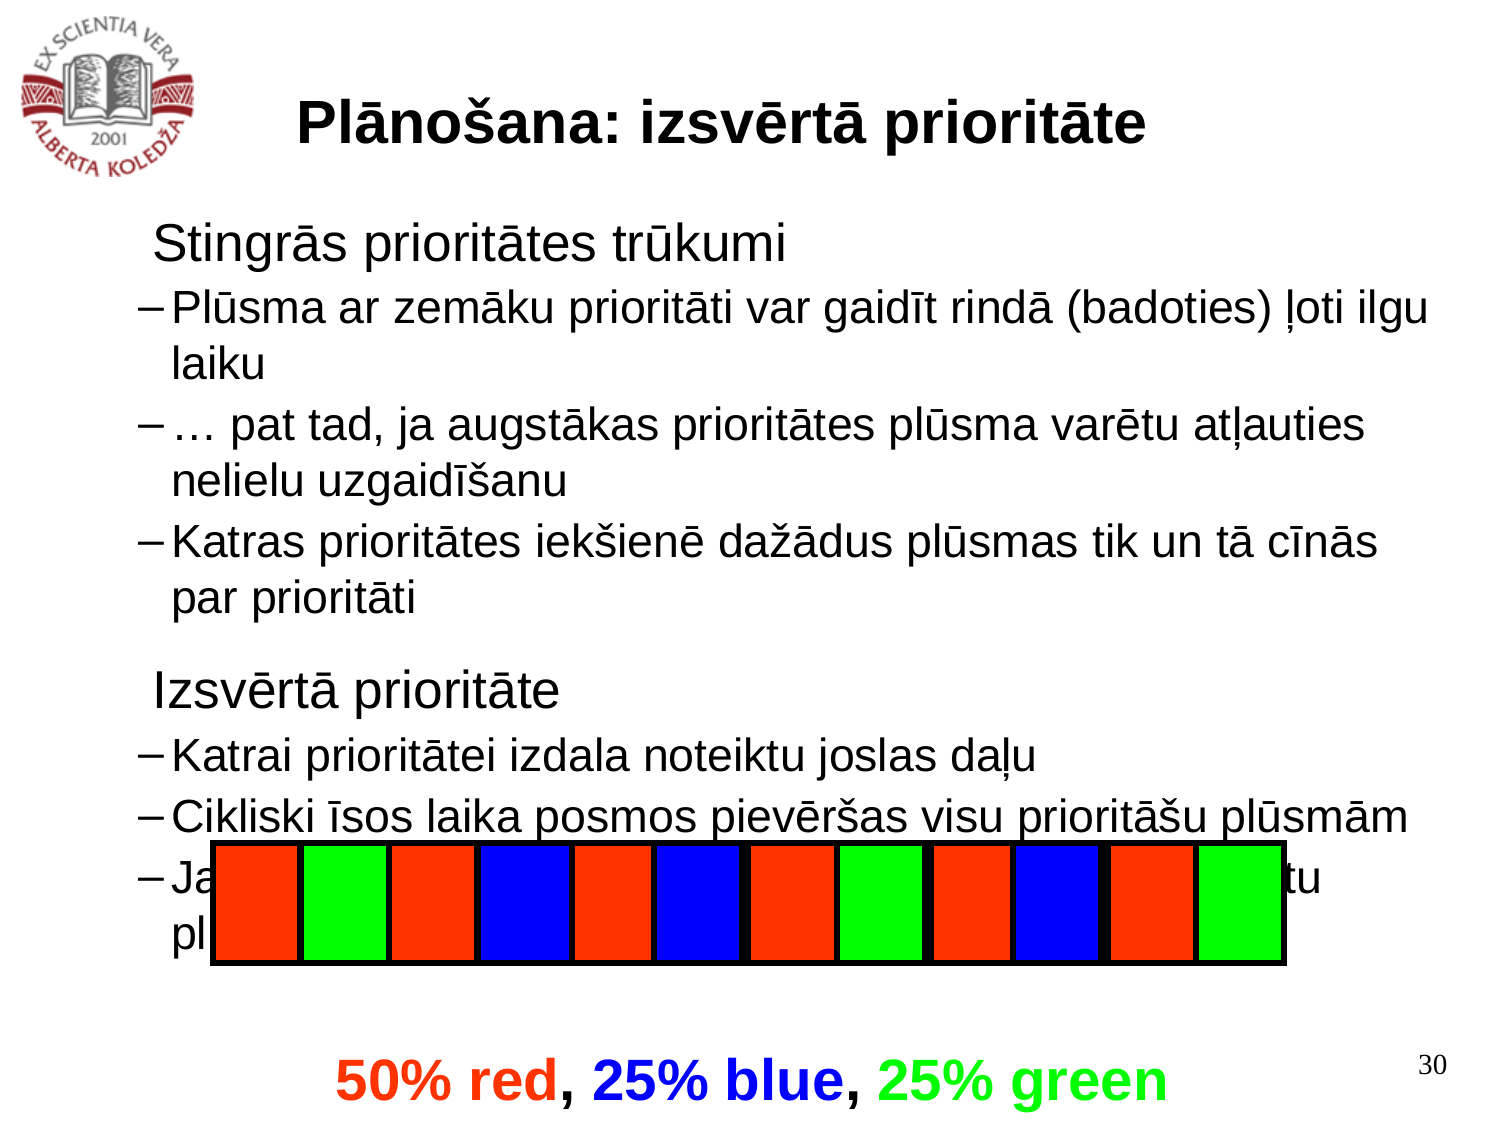

# Plānošana: izsvērtā prioritāte
Stingrās prioritātes trūkumi
Plūsma ar zemāku prioritāti var gaidīt rindā (badoties) ļoti ilgu laiku
… pat tad, ja augstākas prioritātes plūsma varētu atļauties nelielu uzgaidīšanu
Katras prioritātes iekšienē dažādus plūsmas tik un tā cīnās par prioritāti
Izsvērtā prioritāte
Katrai prioritātei izdala noteiktu joslas daļu
Cikliski īsos laika posmos pievēršas visu prioritāšu plūsmām
Ja kāda no plūsmām nav aktīva, tās vietā sūta kādu citu plūsmu
50% red, 25% blue, 25% green